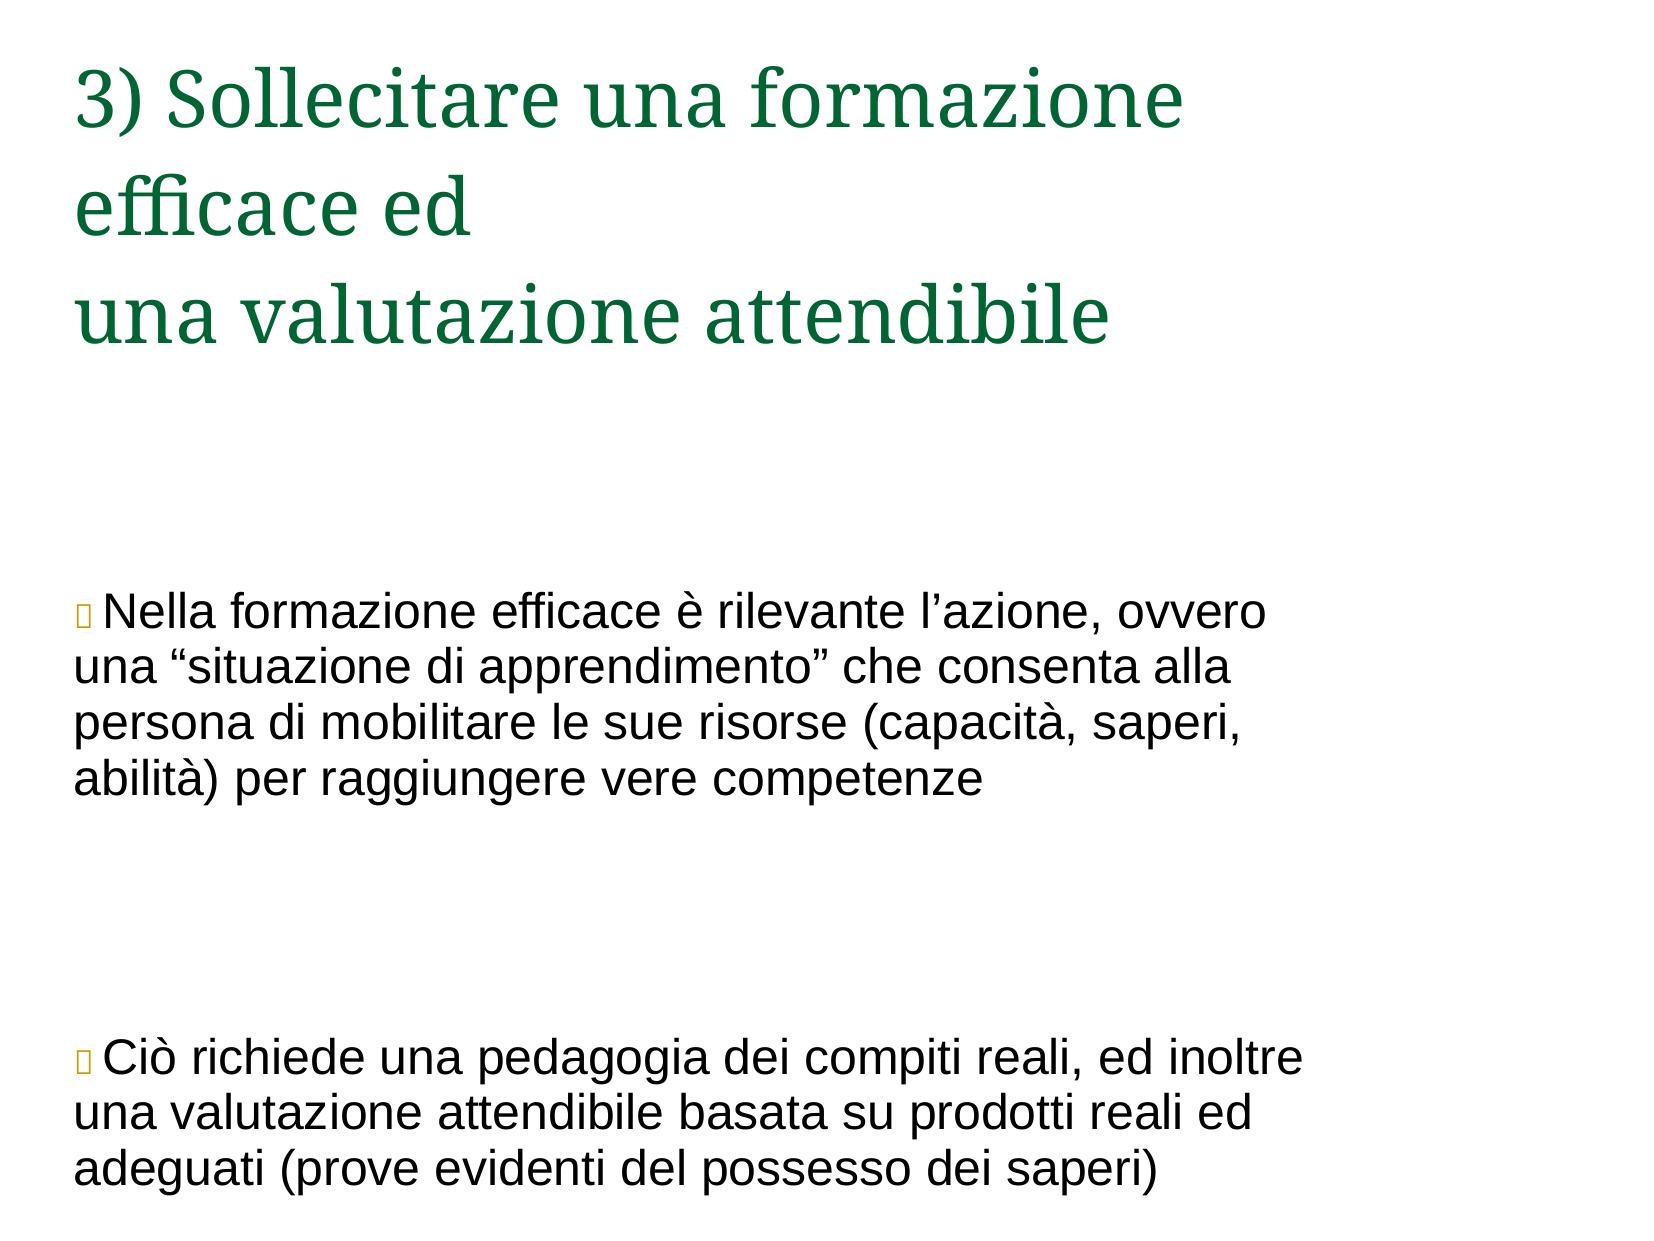

3) Sollecitare una formazione efficace ed
una valutazione attendibile
􀂄 Nella formazione efficace è rilevante l’azione, ovvero
una “situazione di apprendimento” che consenta alla
persona di mobilitare le sue risorse (capacità, saperi,
abilità) per raggiungere vere competenze
􀂄 Ciò richiede una pedagogia dei compiti reali, ed inoltre
una valutazione attendibile basata su prodotti reali ed
adeguati (prove evidenti del possesso dei saperi)